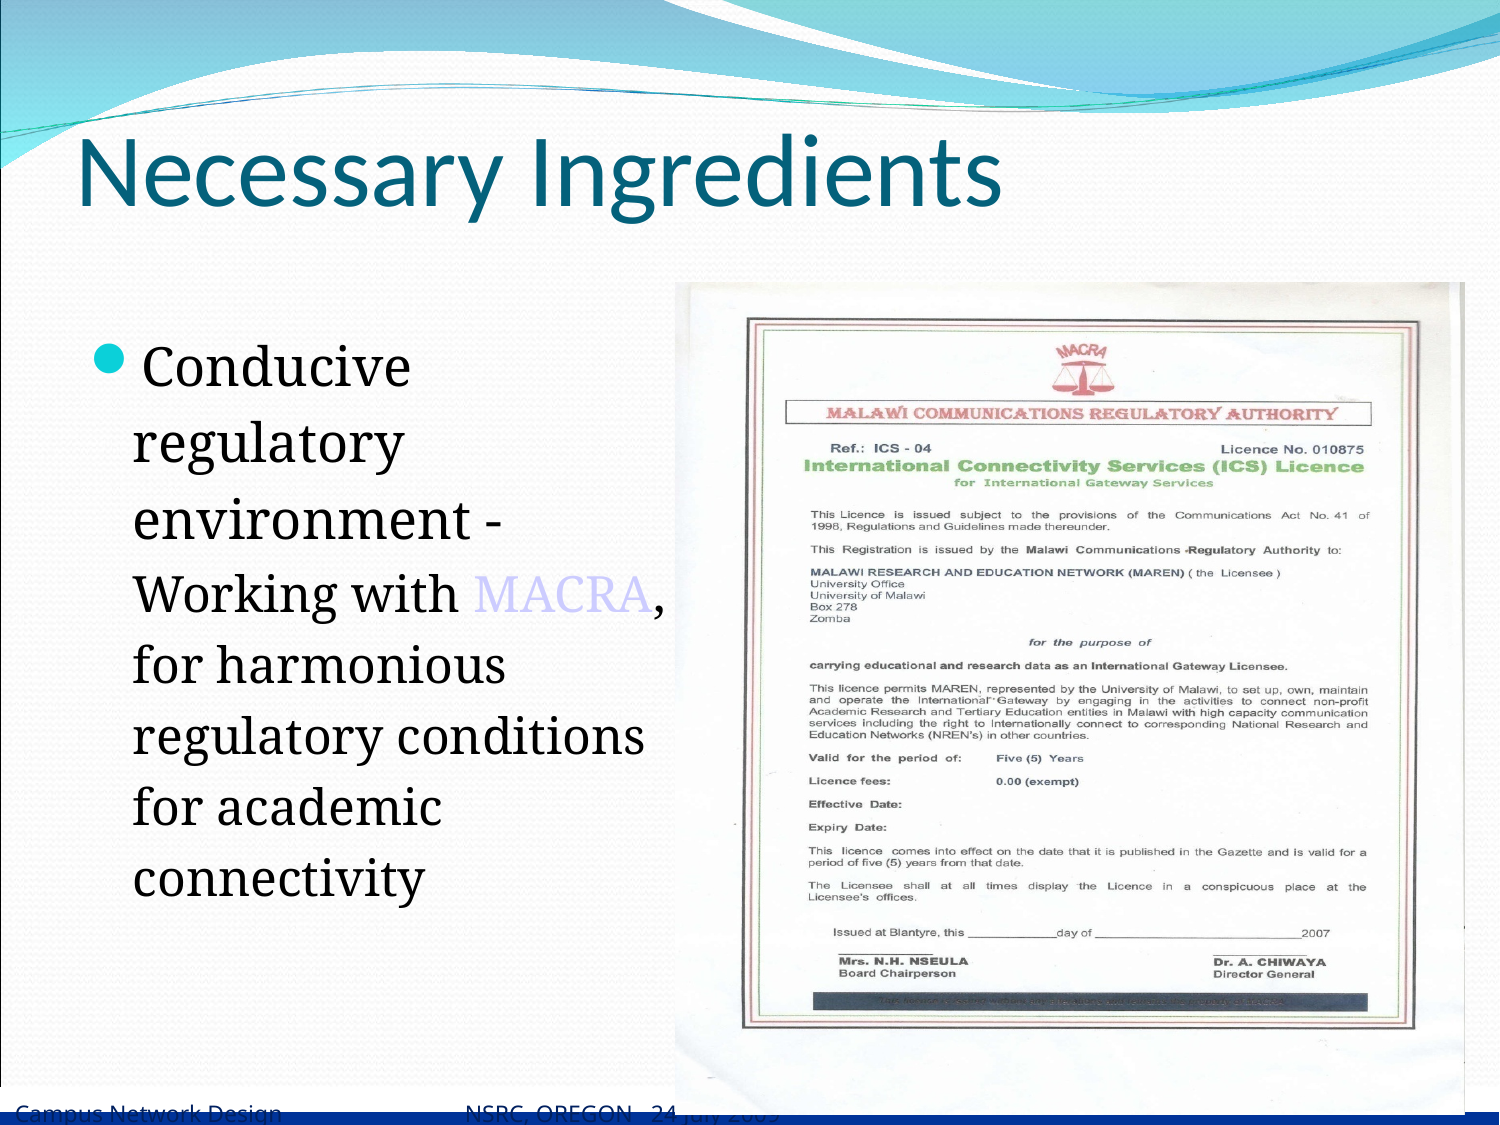

# Necessary Ingredients
Conducive regulatory environment - Working with MACRA, for harmonious regulatory conditions for academic connectivity